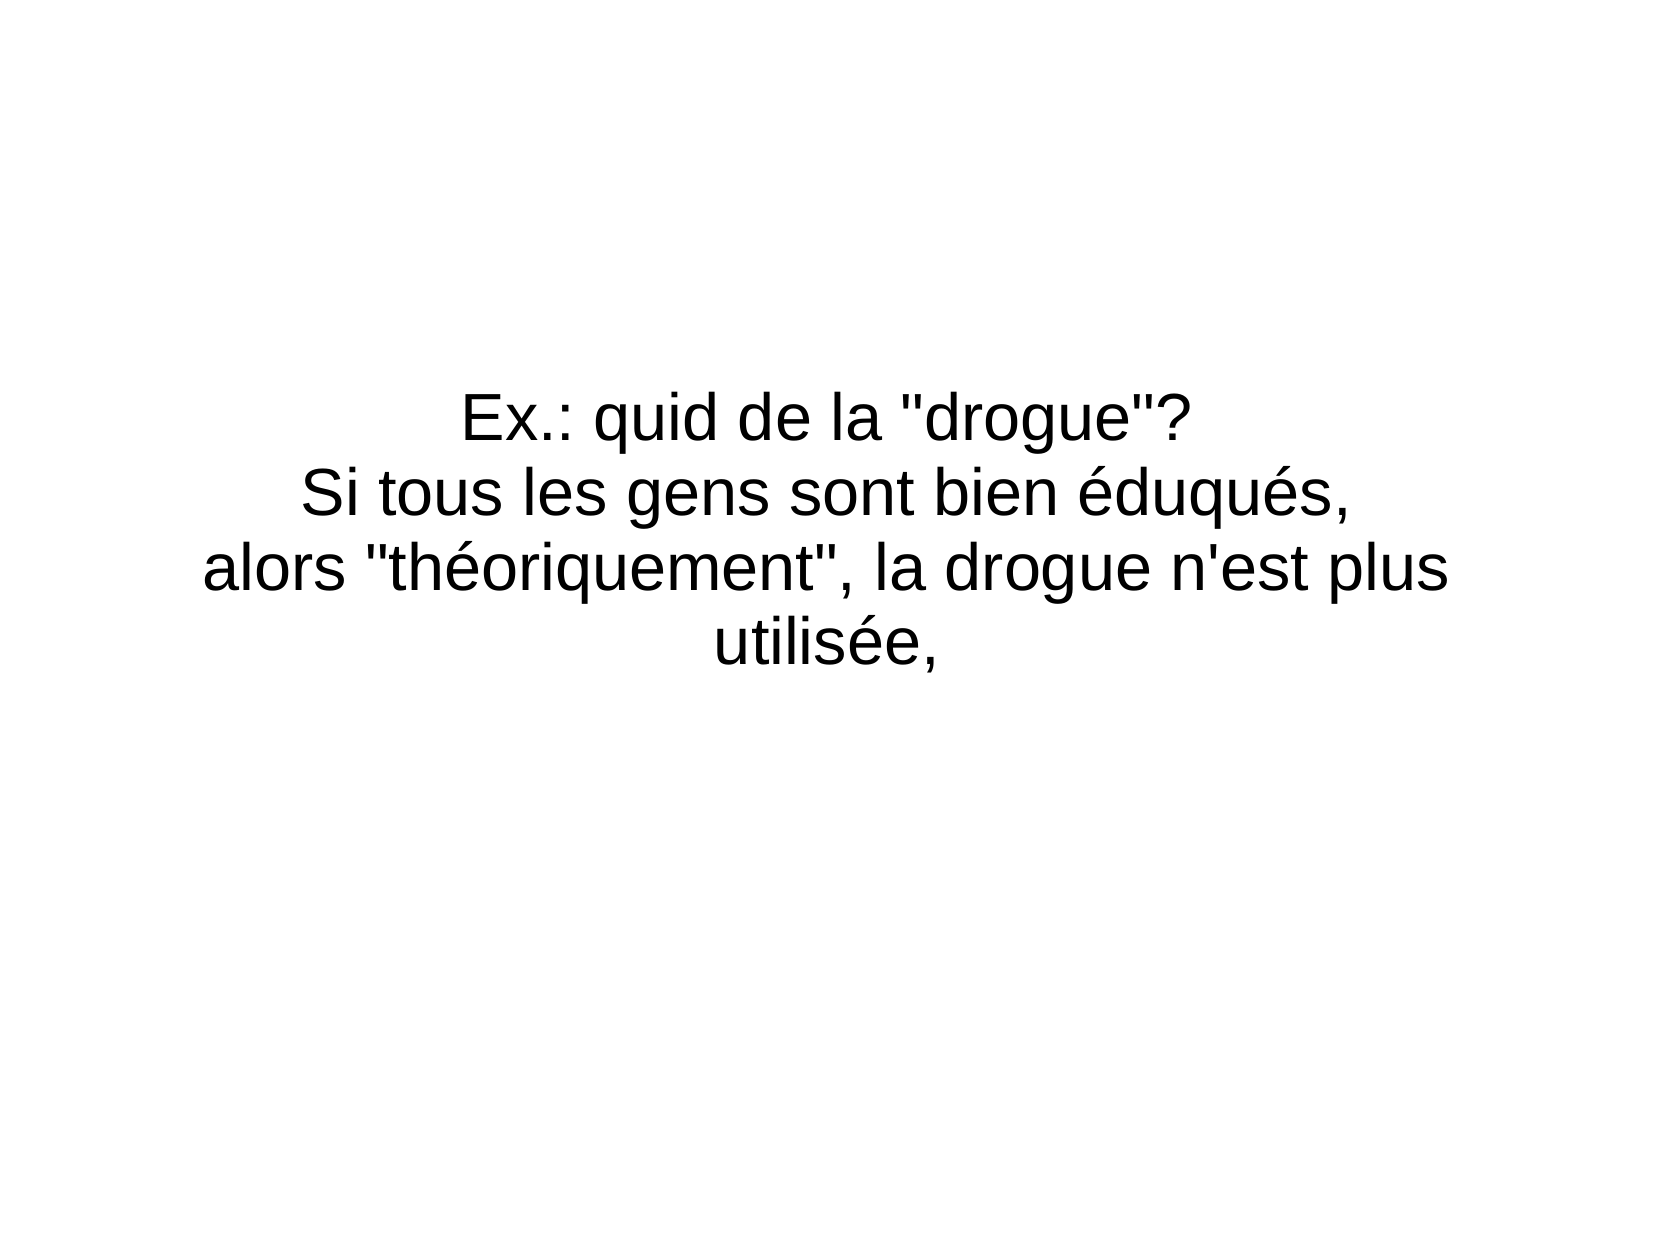

# Ex.: quid de la "drogue"?
Si tous les gens sont bien éduqués,
alors "théoriquement", la drogue n'est plus utilisée,